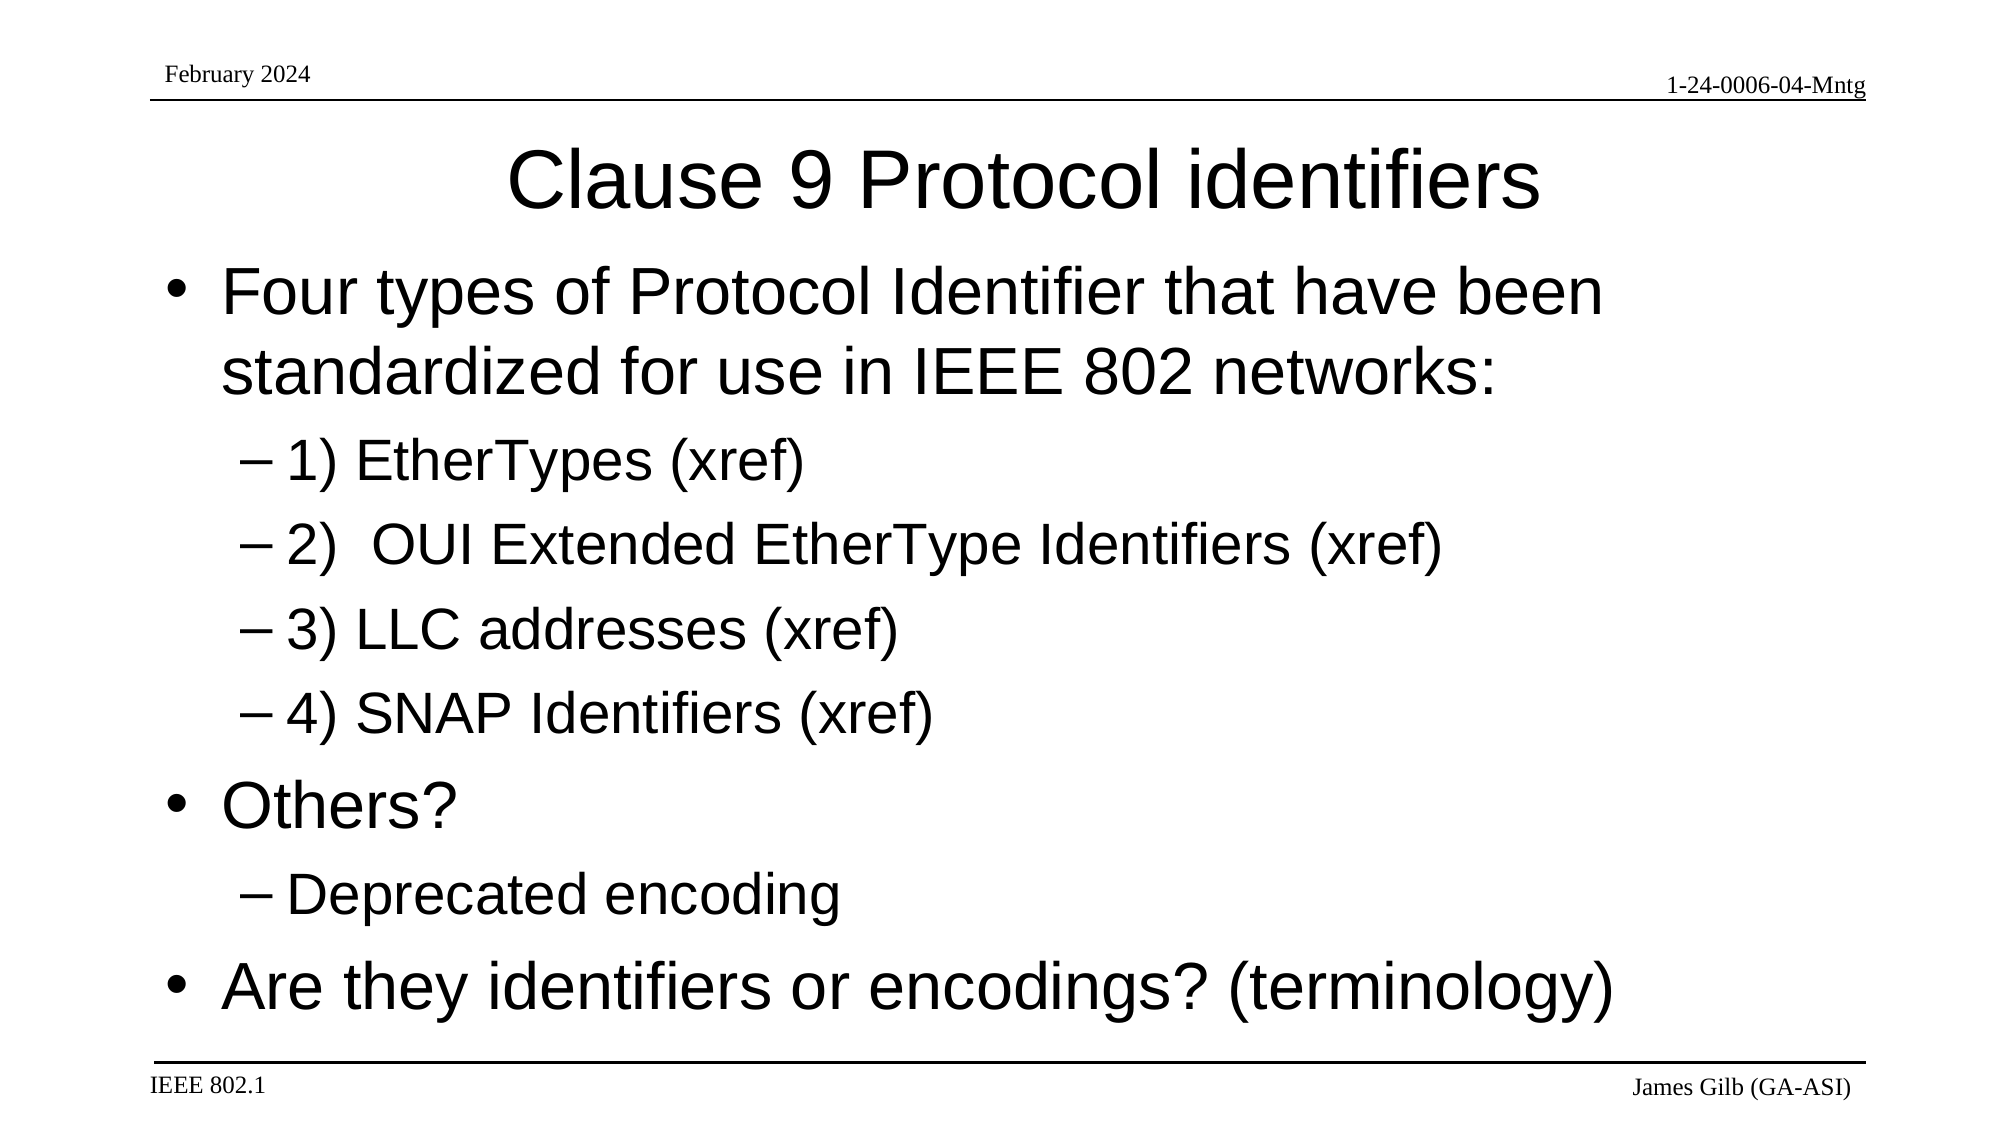

# Clause 9 Protocol identifiers
Four types of Protocol Identifier that have been standardized for use in IEEE 802 networks:
1) EtherTypes (xref)
2) OUI Extended EtherType Identifiers (xref)
3) LLC addresses (xref)
4) SNAP Identifiers (xref)
Others?
Deprecated encoding
Are they identifiers or encodings? (terminology)